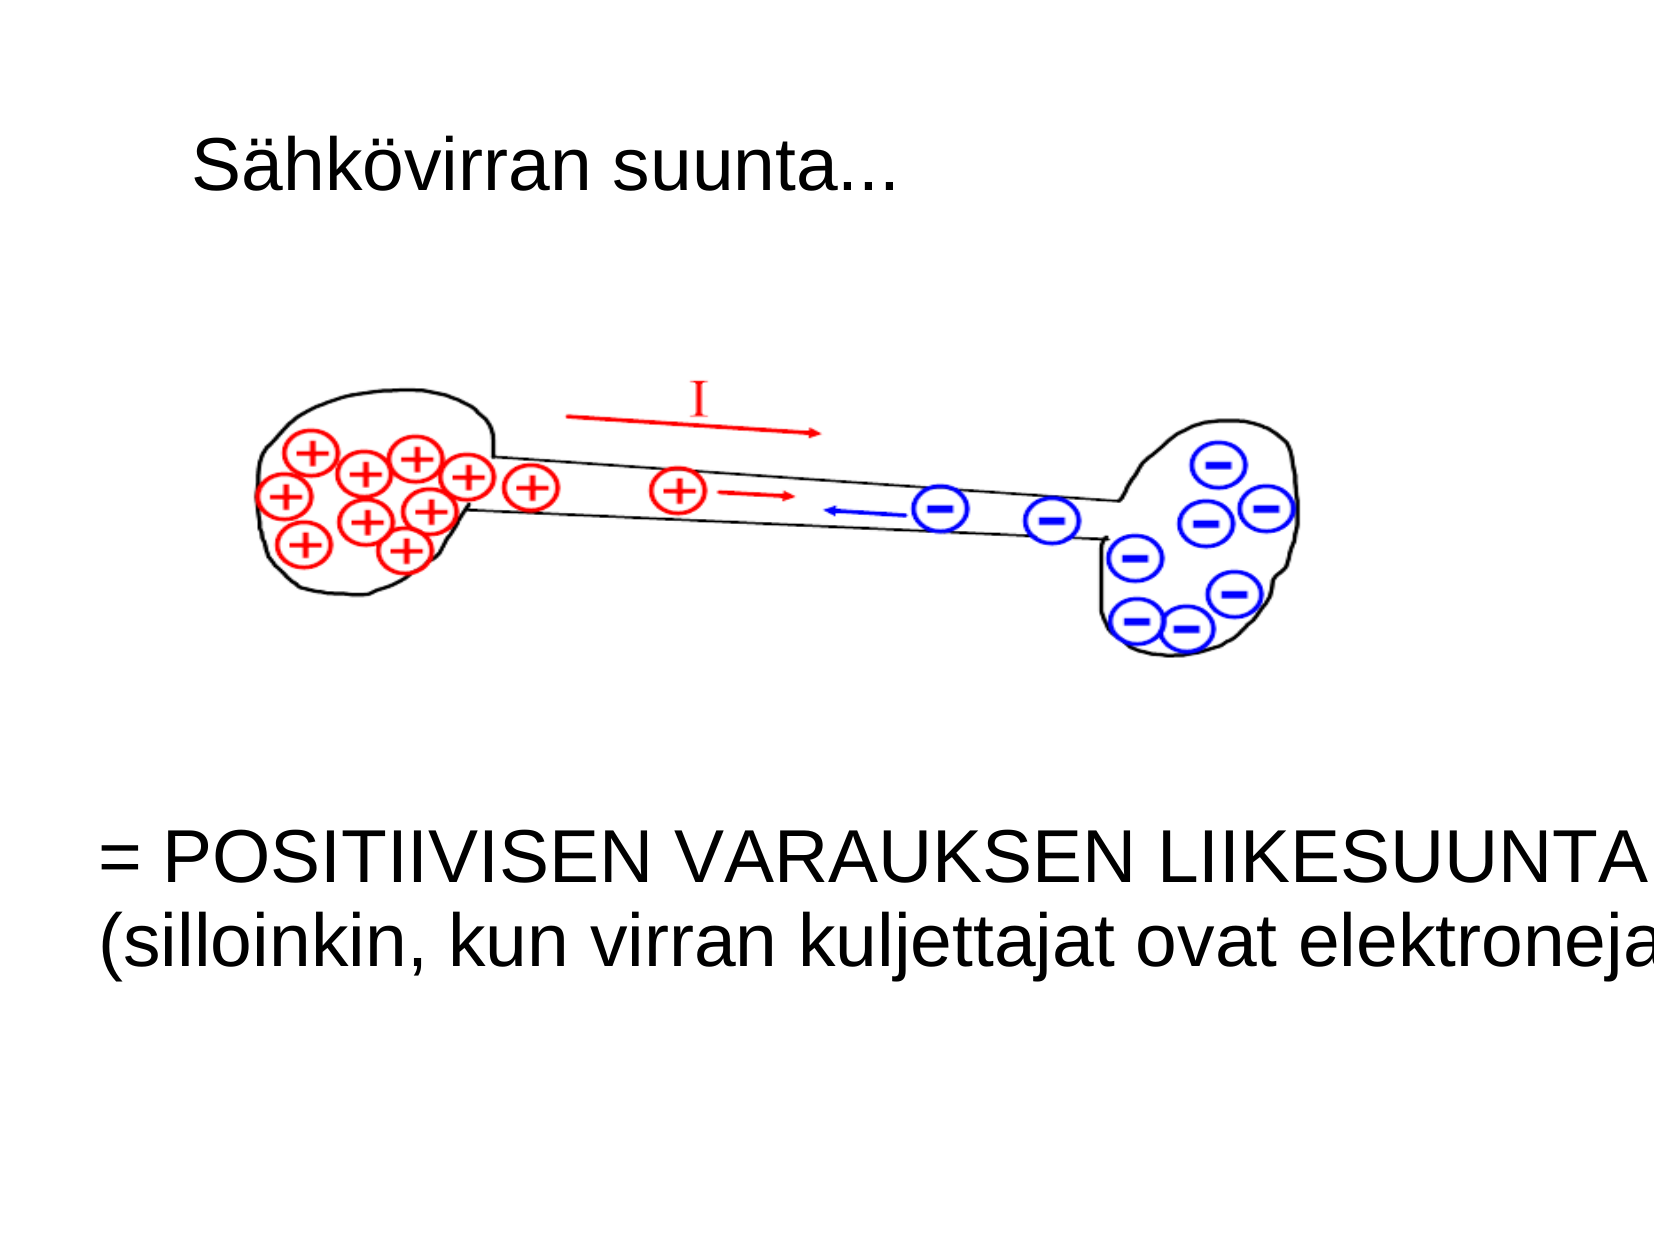

Sähkövirran suunta...
= POSITIIVISEN VARAUKSEN LIIKESUUNTA (silloinkin, kun virran kuljettajat ovat elektroneja)